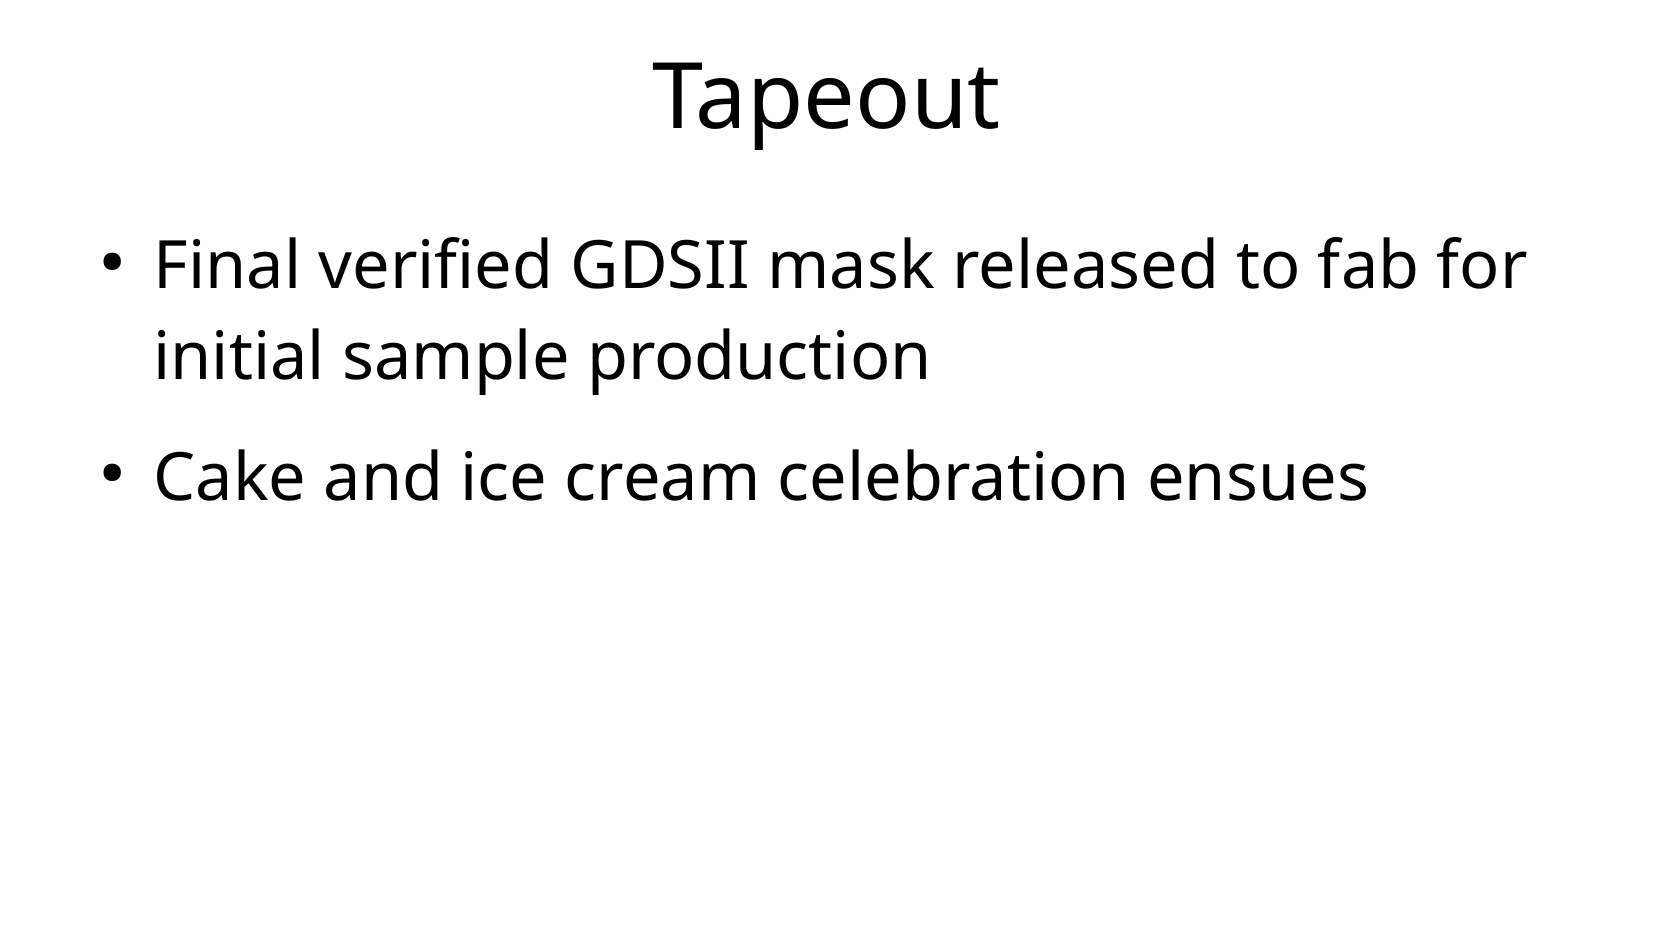

# Tapeout
Final verified GDSII mask released to fab for initial sample production
Cake and ice cream celebration ensues